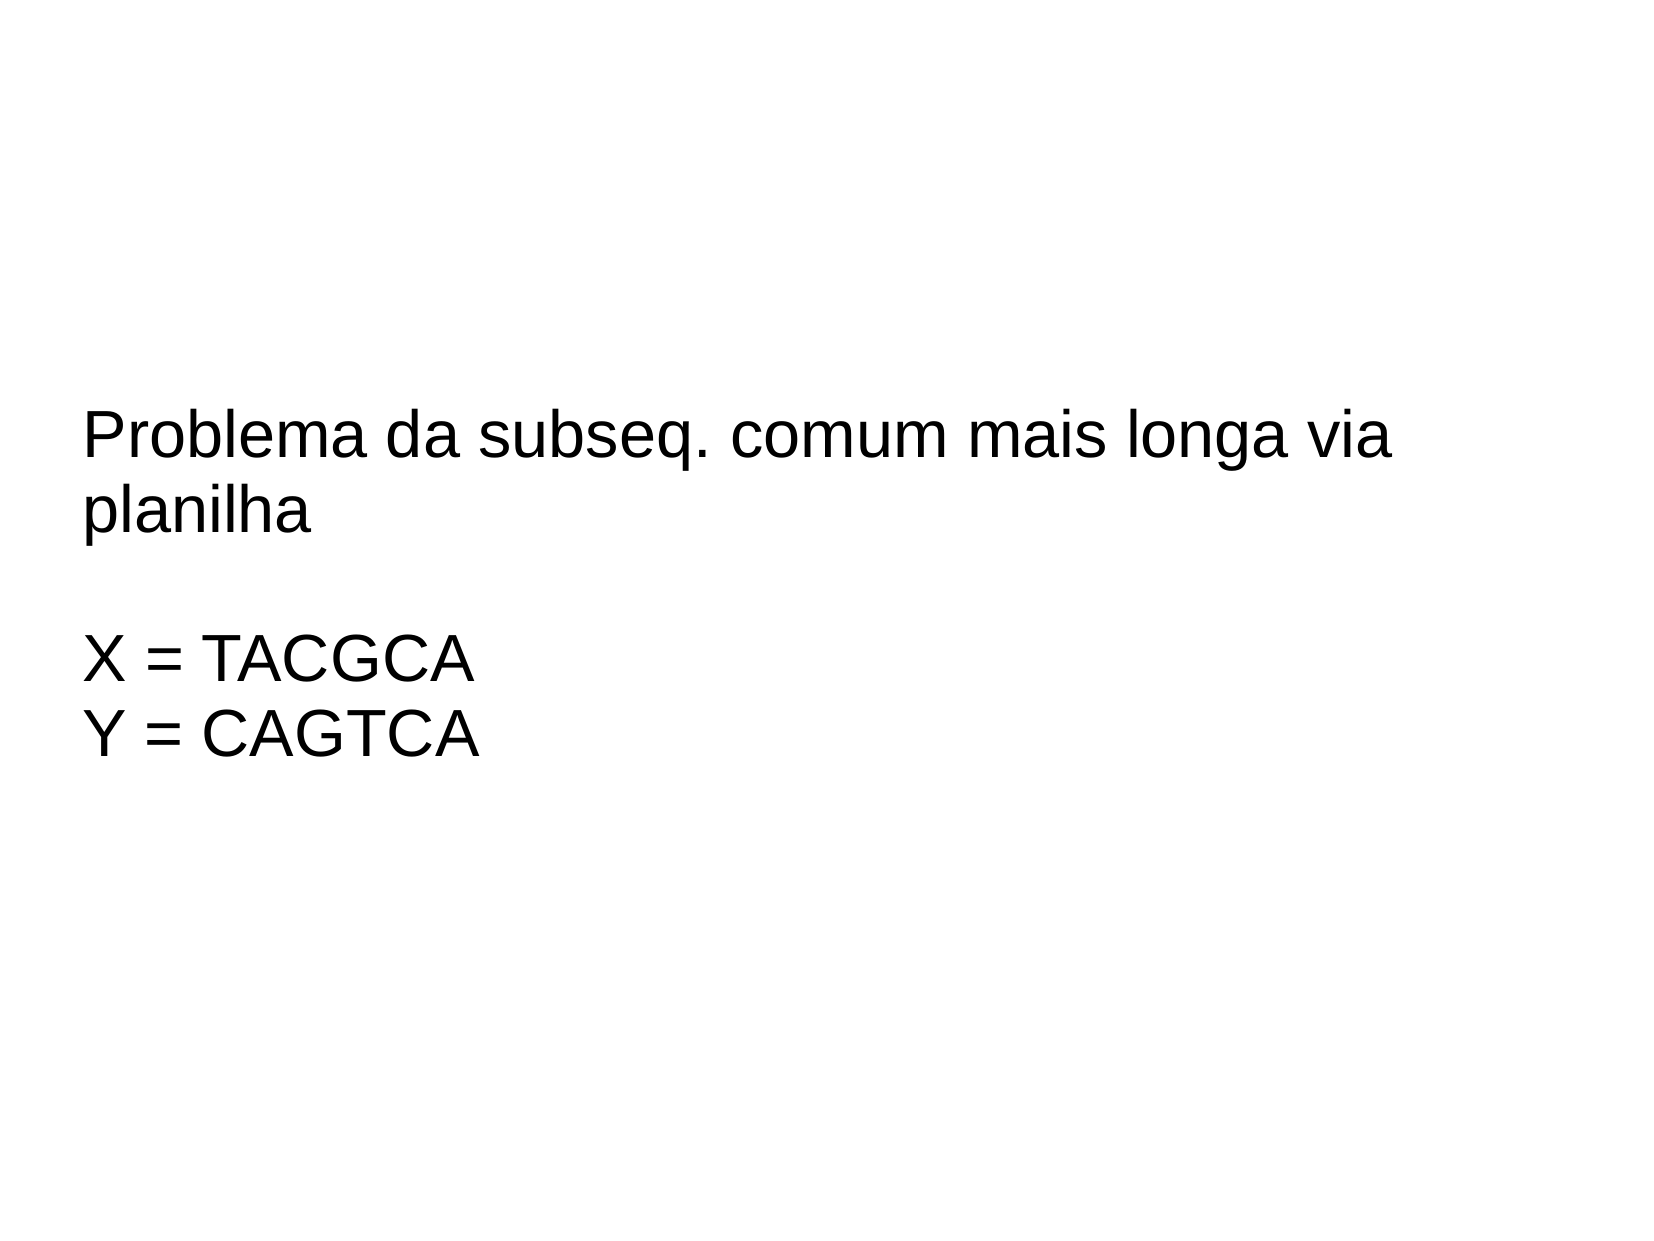

# Problema da subseq. comum mais longa via planilha
X = TACGCA
Y = CAGTCA